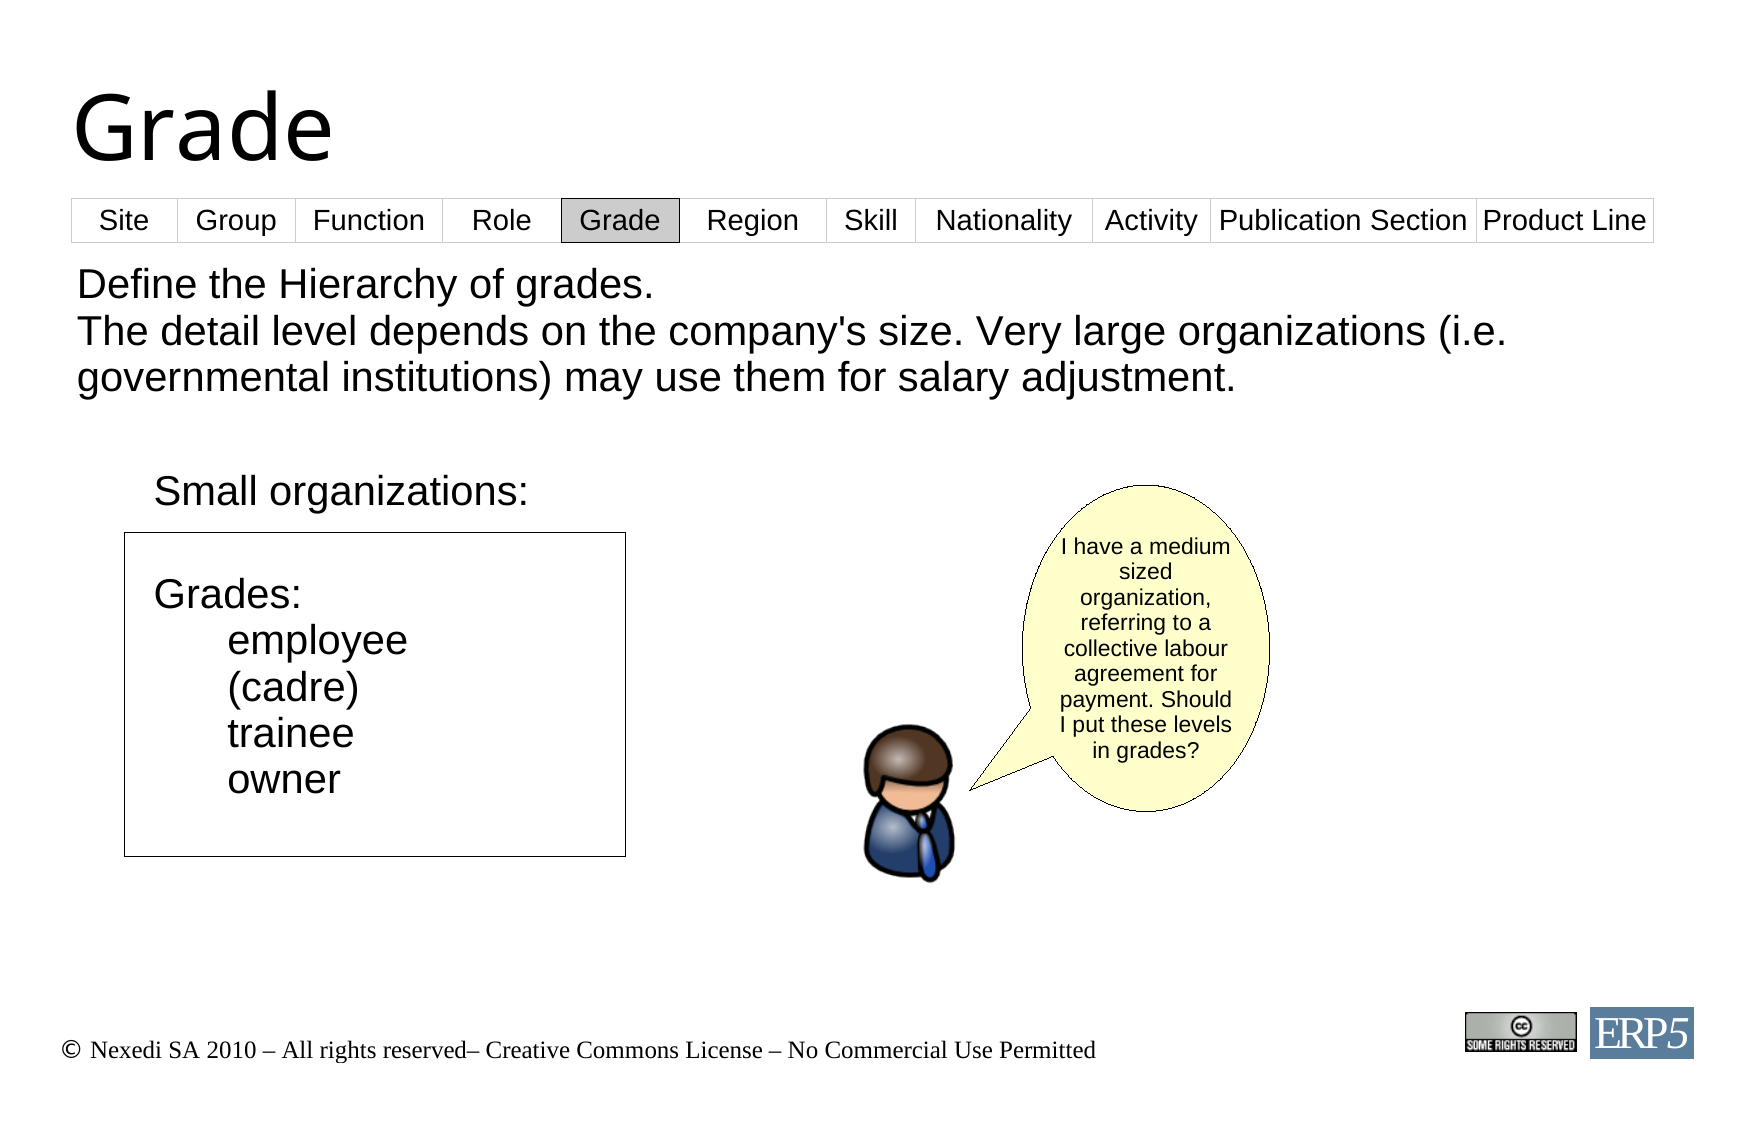

# Grade
Site
Group
Function
Role
Grade
Region
Skill
Nationality
Activity
Publication Section
Product Line
Define the Hierarchy of grades.
The detail level depends on the company's size. Very large organizations (i.e. governmental institutions) may use them for salary adjustment.
Small organizations:
I have a medium sized organization, referring to a collective labour agreement for payment. Should I put these levels in grades?
Grades:
	employee
	(cadre)
	trainee
	owner